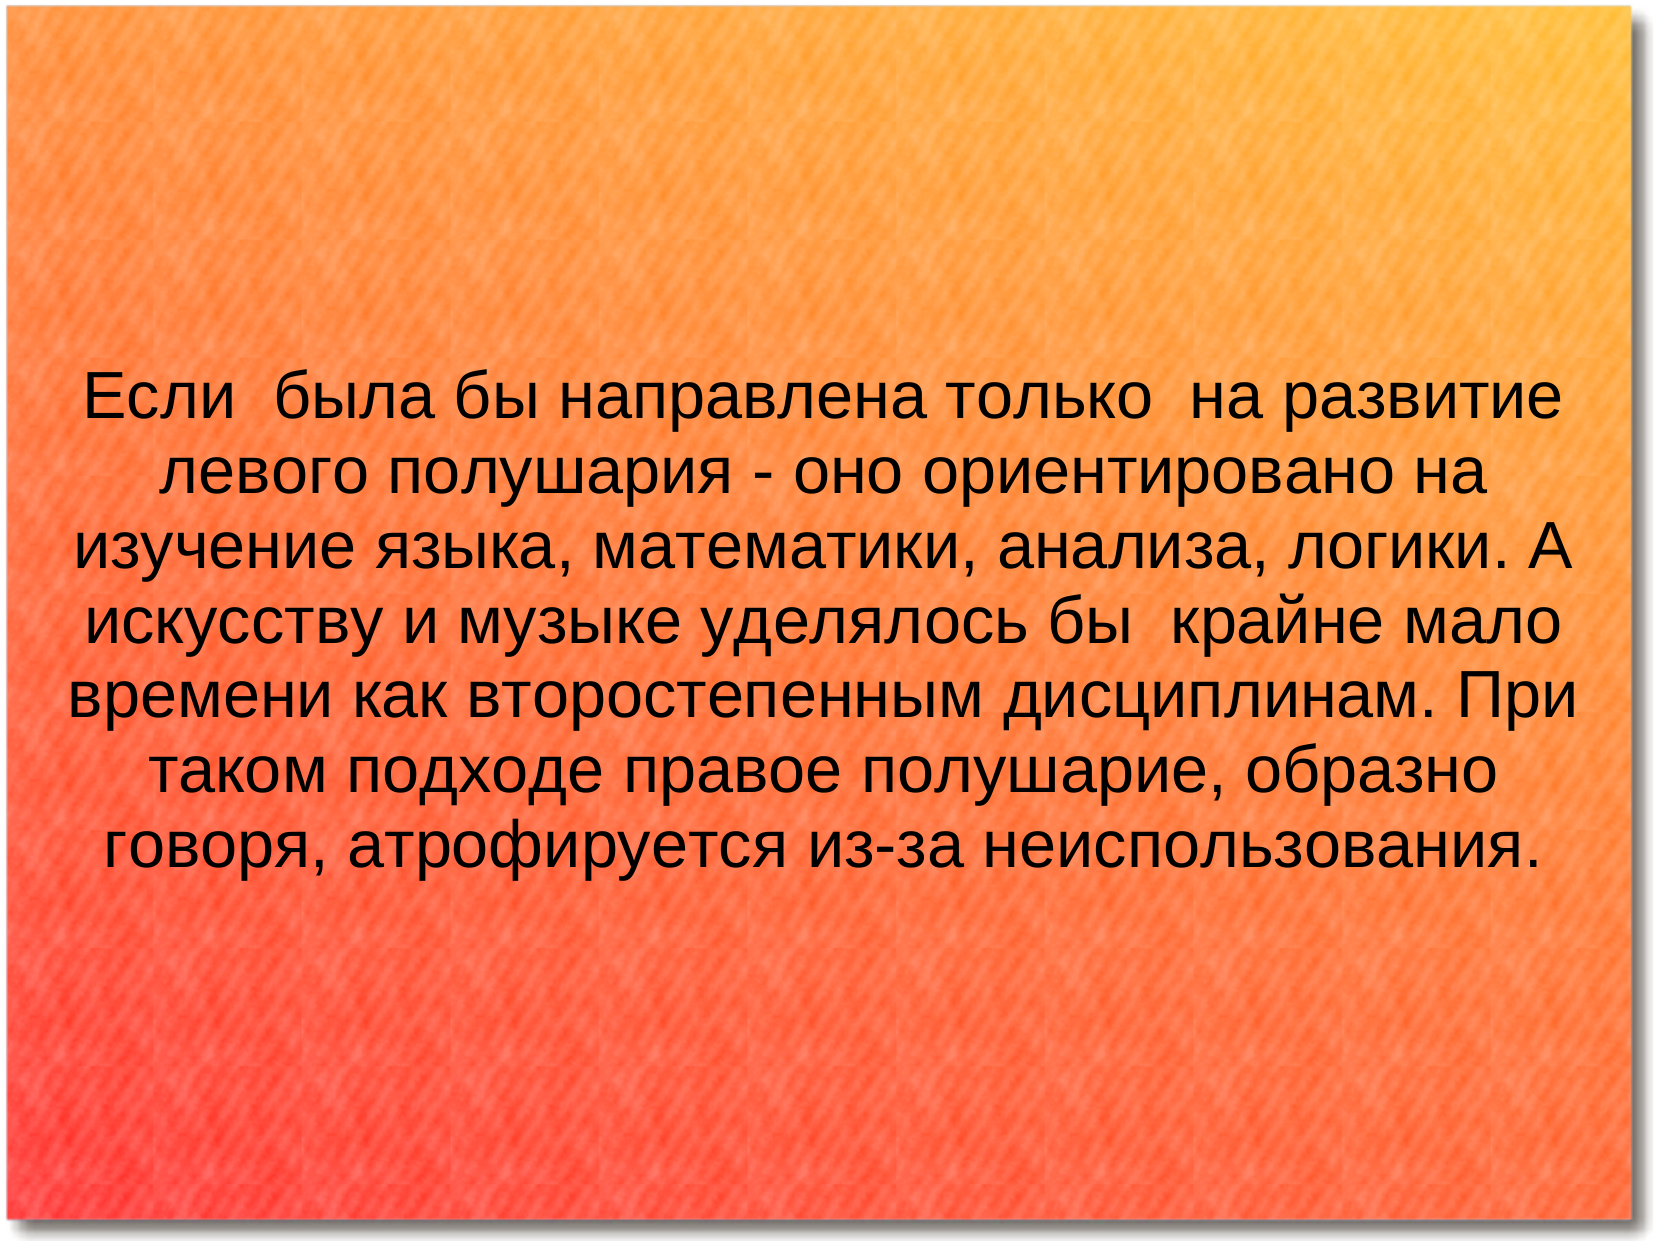

# Если была бы направлена только на развитие левого полушария - оно ориентировано на изучение языка, математики, анализа, логики. А искусству и музыке уделялось бы крайне мало времени как второстепенным дисциплинам. При таком подходе правое полушарие, образно говоря, атрофируется из-за неиспользования.